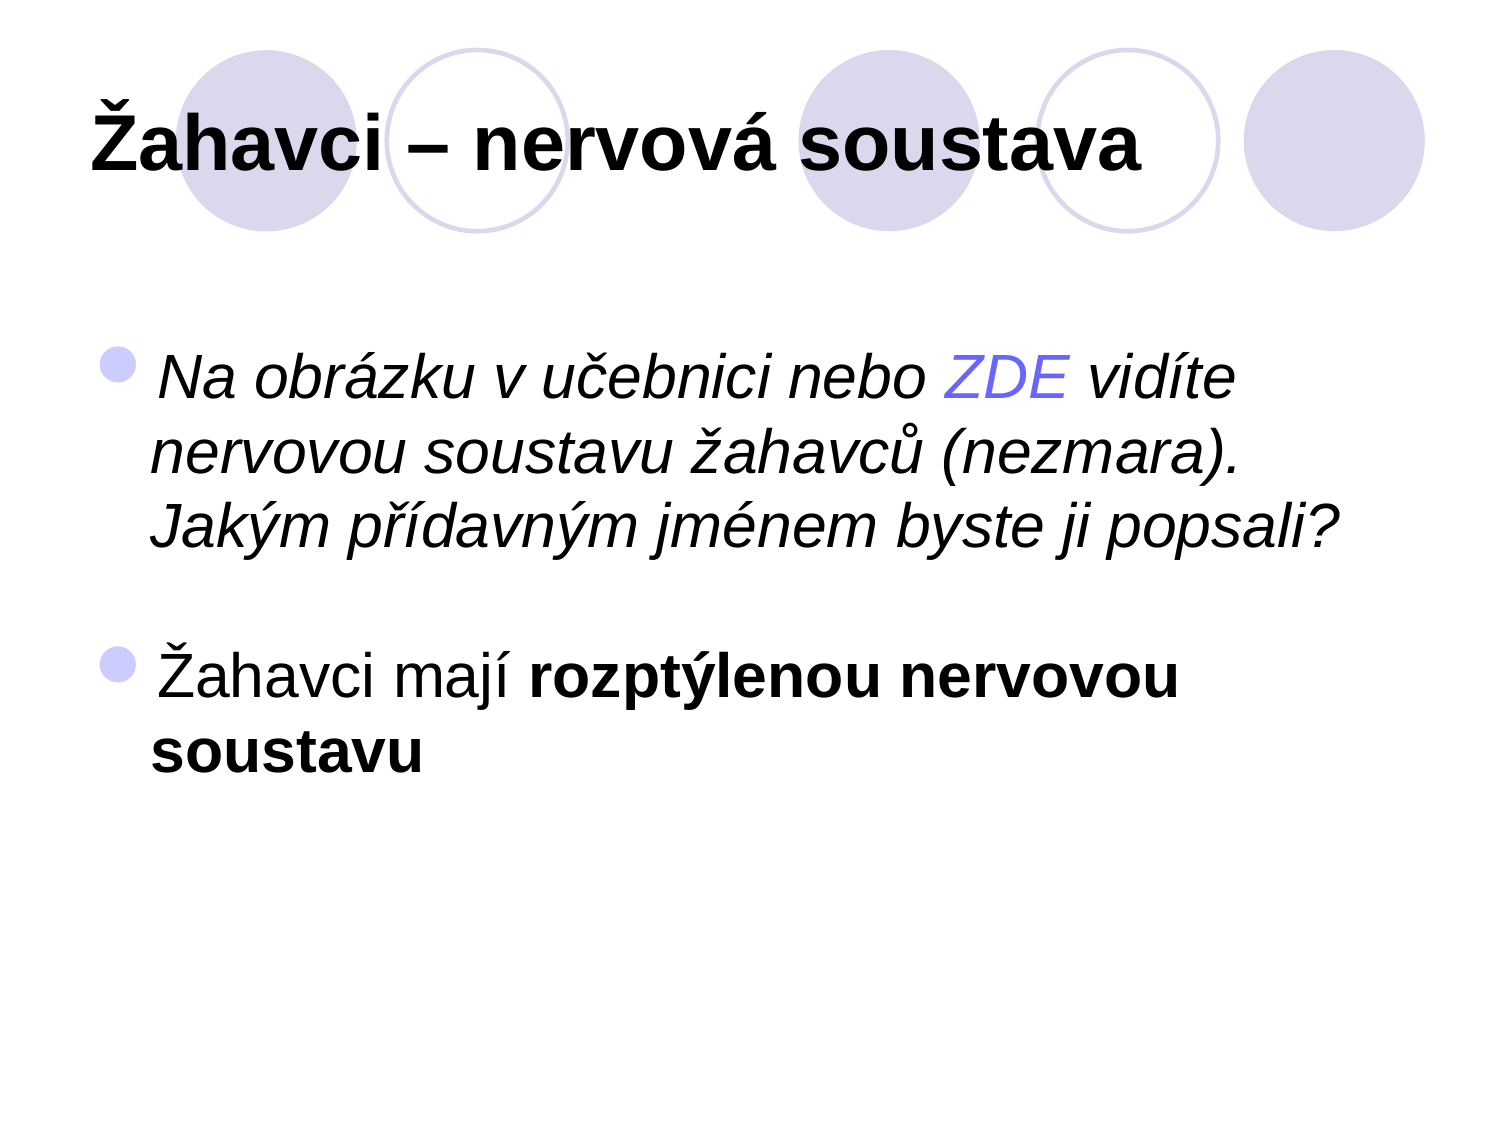

# Žahavci – nervová soustava
Na obrázku v učebnici nebo ZDE vidíte nervovou soustavu žahavců (nezmara). Jakým přídavným jménem byste ji popsali?
Žahavci mají rozptýlenou nervovou soustavu